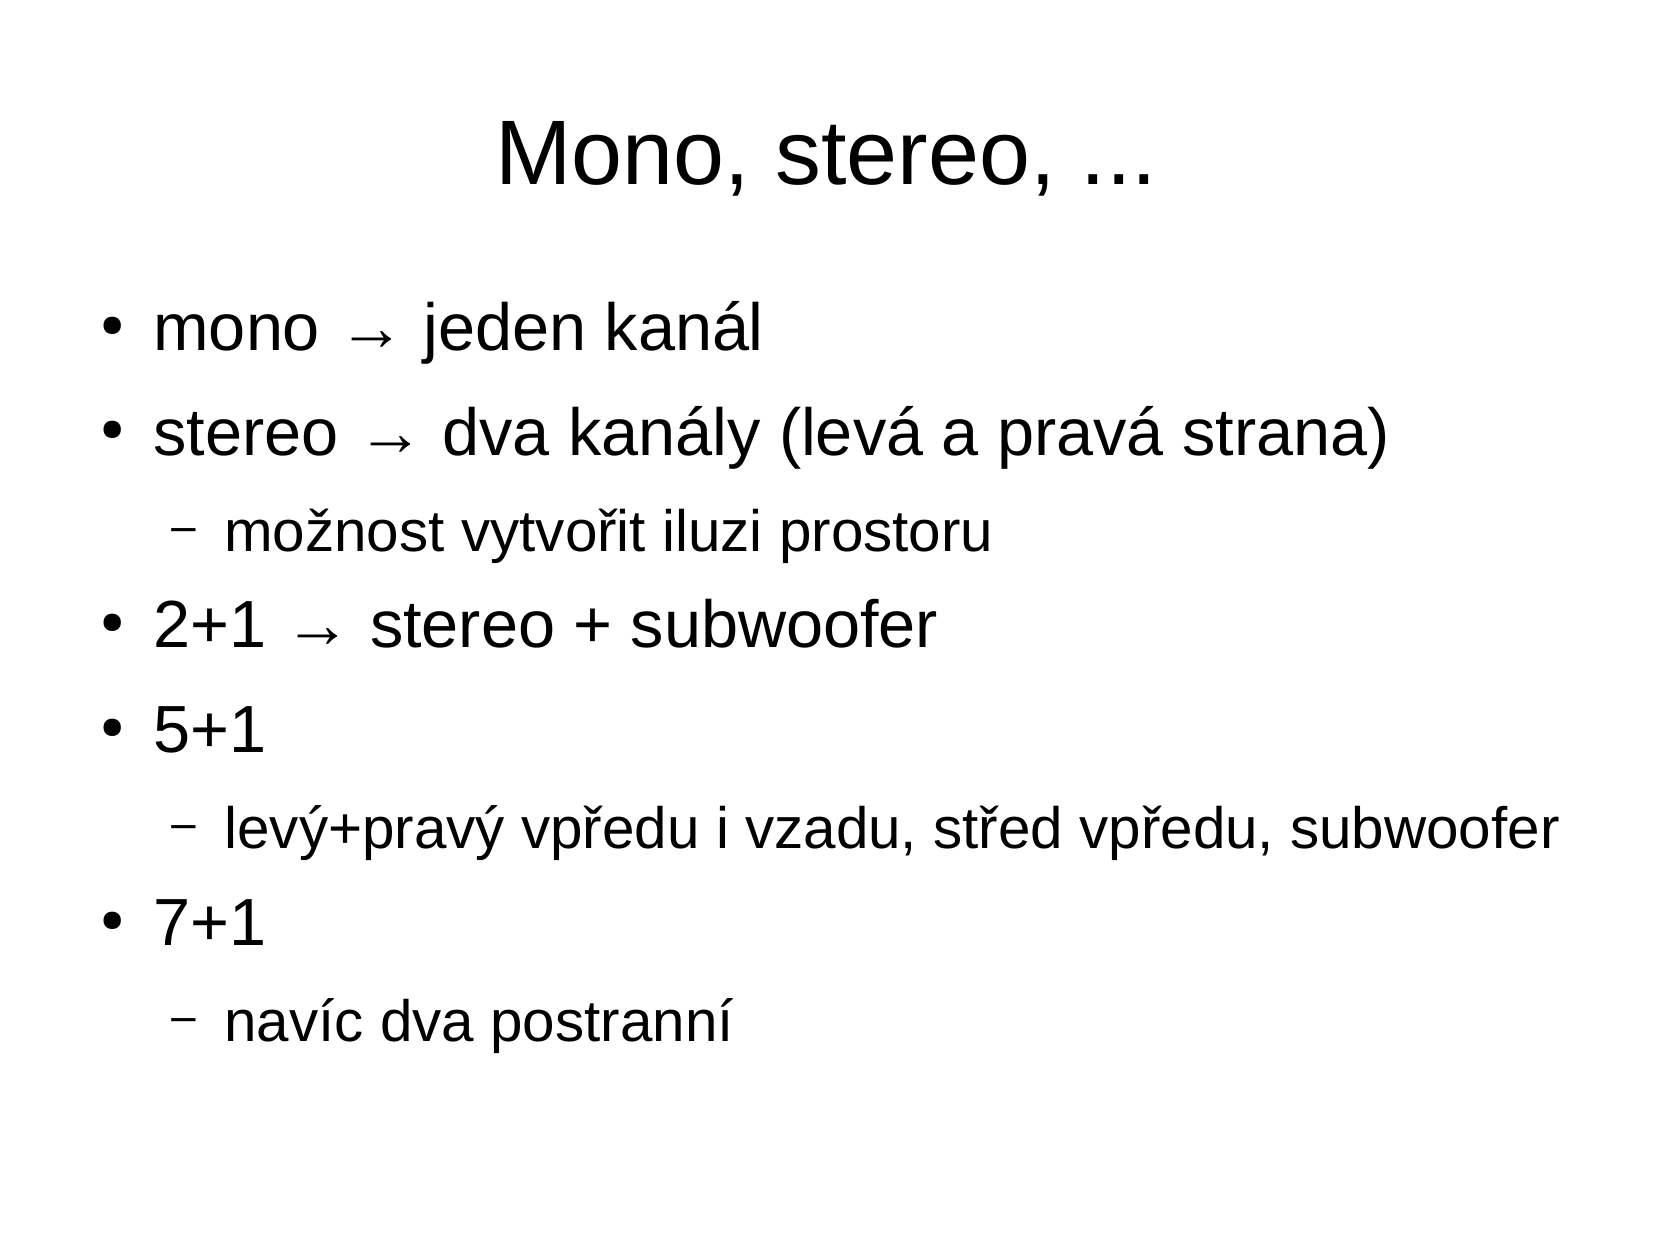

# Mono, stereo, ...
mono → jeden kanál
stereo → dva kanály (levá a pravá strana)
možnost vytvořit iluzi prostoru
2+1 → stereo + subwoofer
5+1
levý+pravý vpředu i vzadu, střed vpředu, subwoofer
7+1
navíc dva postranní